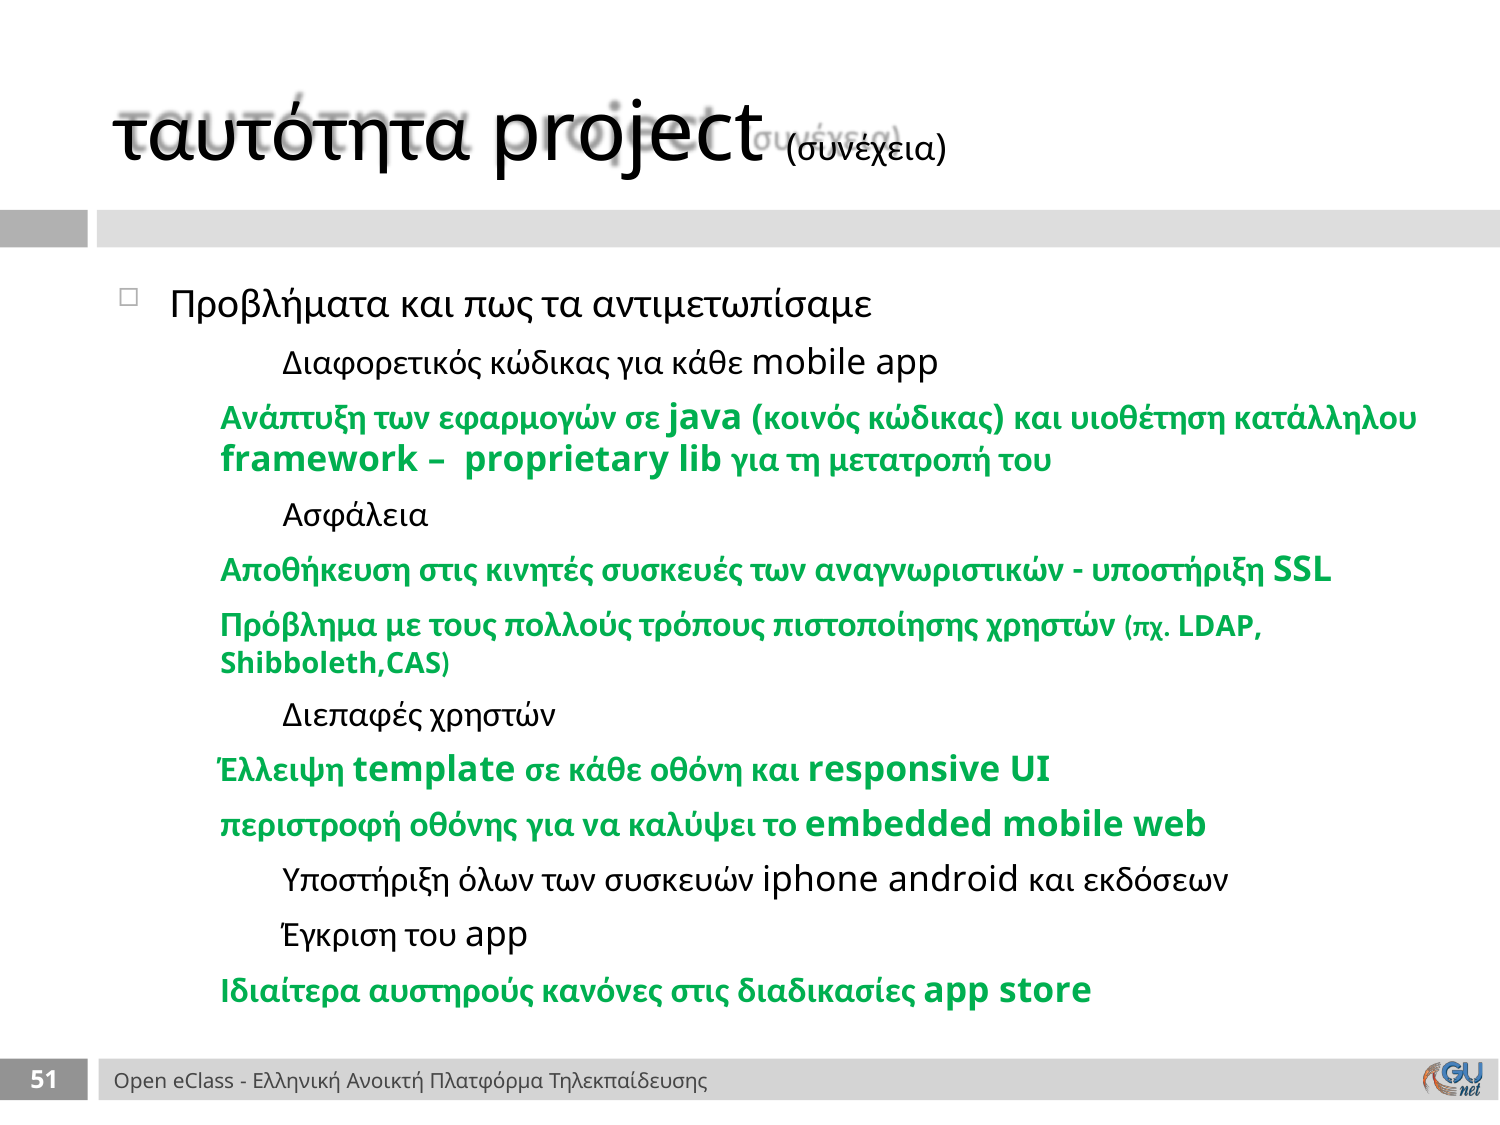

# ταυτότητα project (συνέχεια)
Προβλήματα και πως τα αντιμετωπίσαμε
Διαφορετικός κώδικας για κάθε mobile app
Ανάπτυξη των εφαρμογών σε java (κοινός κώδικας) και υιοθέτηση κατάλληλου
framework – proprietary lib για τη μετατροπή του
Ασφάλεια
Αποθήκευση στις κινητές συσκευές των αναγνωριστικών - υποστήριξη SSL
Πρόβλημα με τους πολλούς τρόπους πιστοποίησης χρηστών (πχ. LDAP, Shibboleth,CAS)
Διεπαφές χρηστών
Έλλειψη template σε κάθε οθόνη και responsive UI
περιστροφή οθόνης για να καλύψει το embedded mobile web
Υποστήριξη όλων των συσκευών iphone android και εκδόσεων
Έγκριση του app
Ιδιαίτερα αυστηρούς κανόνες στις διαδικασίες app store
51
Open eClass - Ελληνική Ανοικτή Πλατφόρμα Τηλεκπαίδευσης